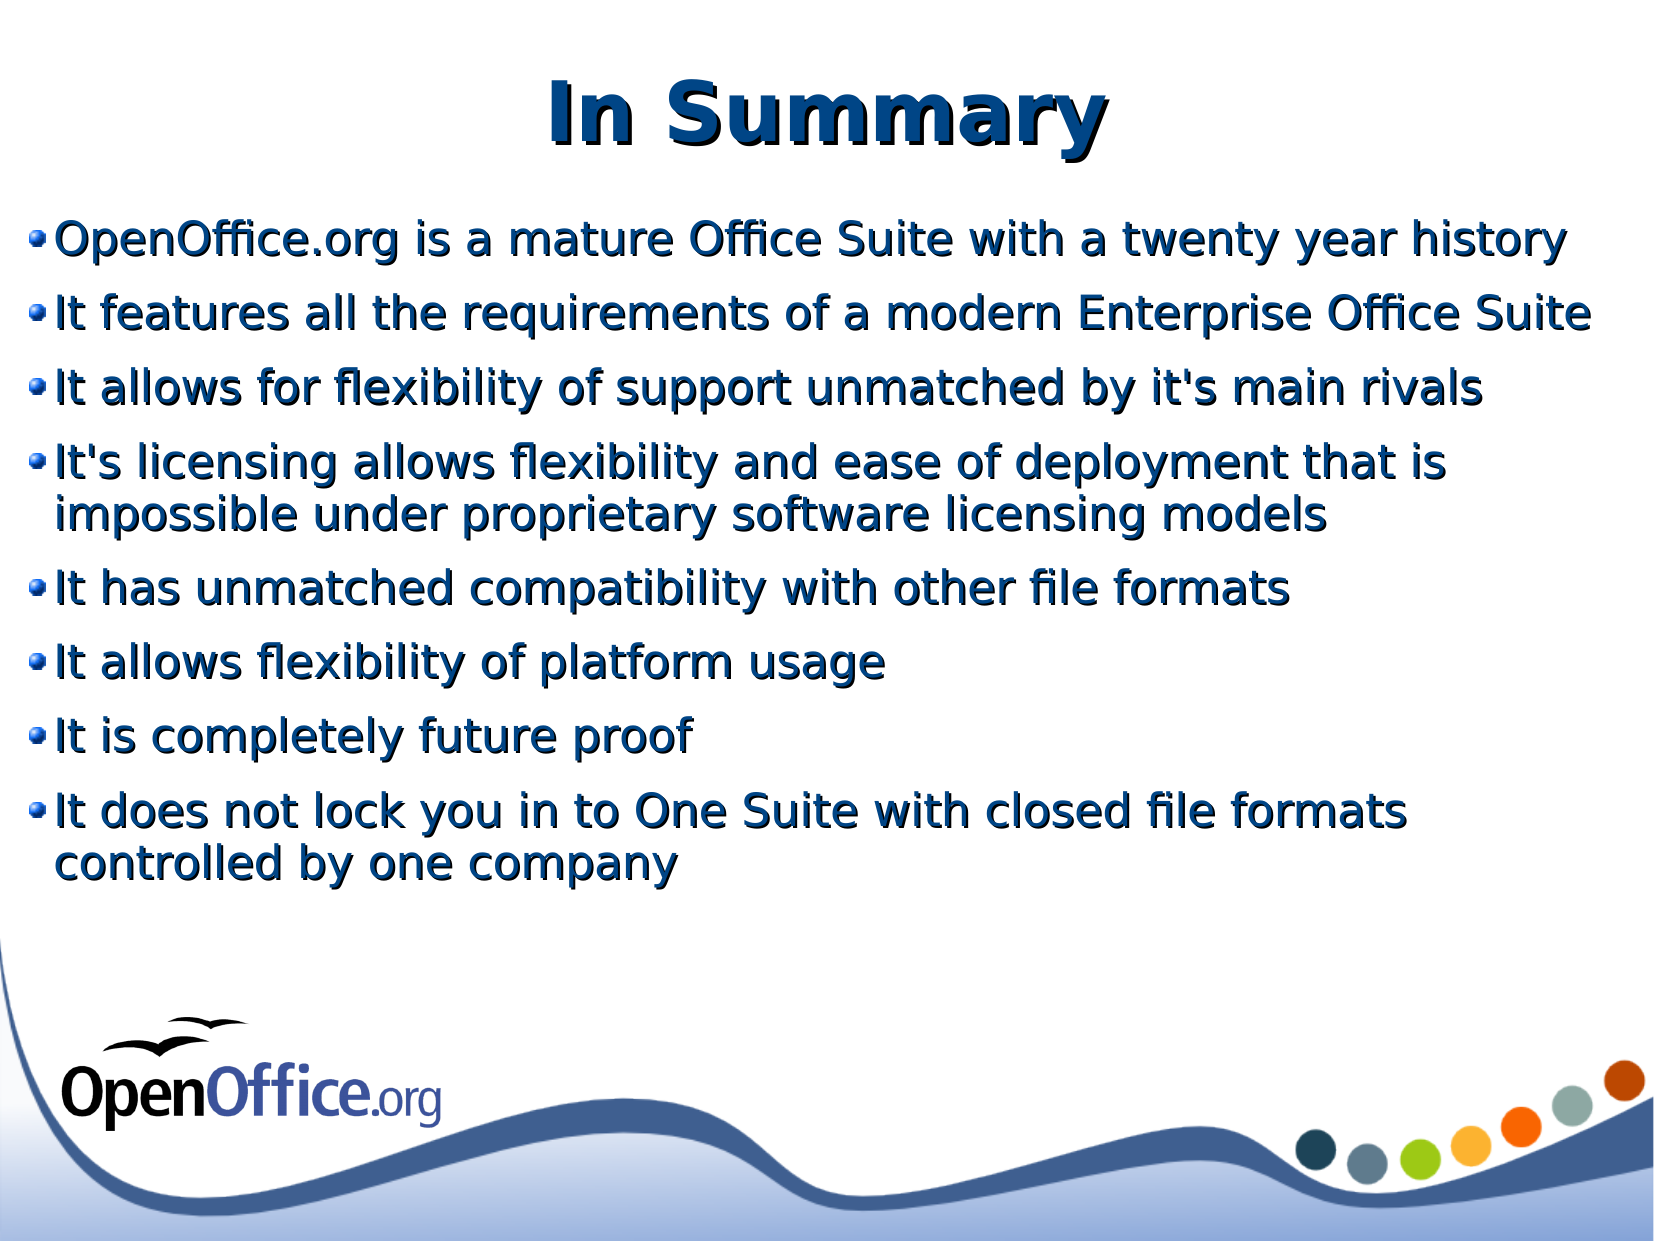

# In Summary
OpenOffice.org is a mature Office Suite with a twenty year history
It features all the requirements of a modern Enterprise Office Suite
It allows for flexibility of support unmatched by it's main rivals
It's licensing allows flexibility and ease of deployment that is impossible under proprietary software licensing models
It has unmatched compatibility with other file formats
It allows flexibility of platform usage
It is completely future proof
It does not lock you in to One Suite with closed file formats controlled by one company